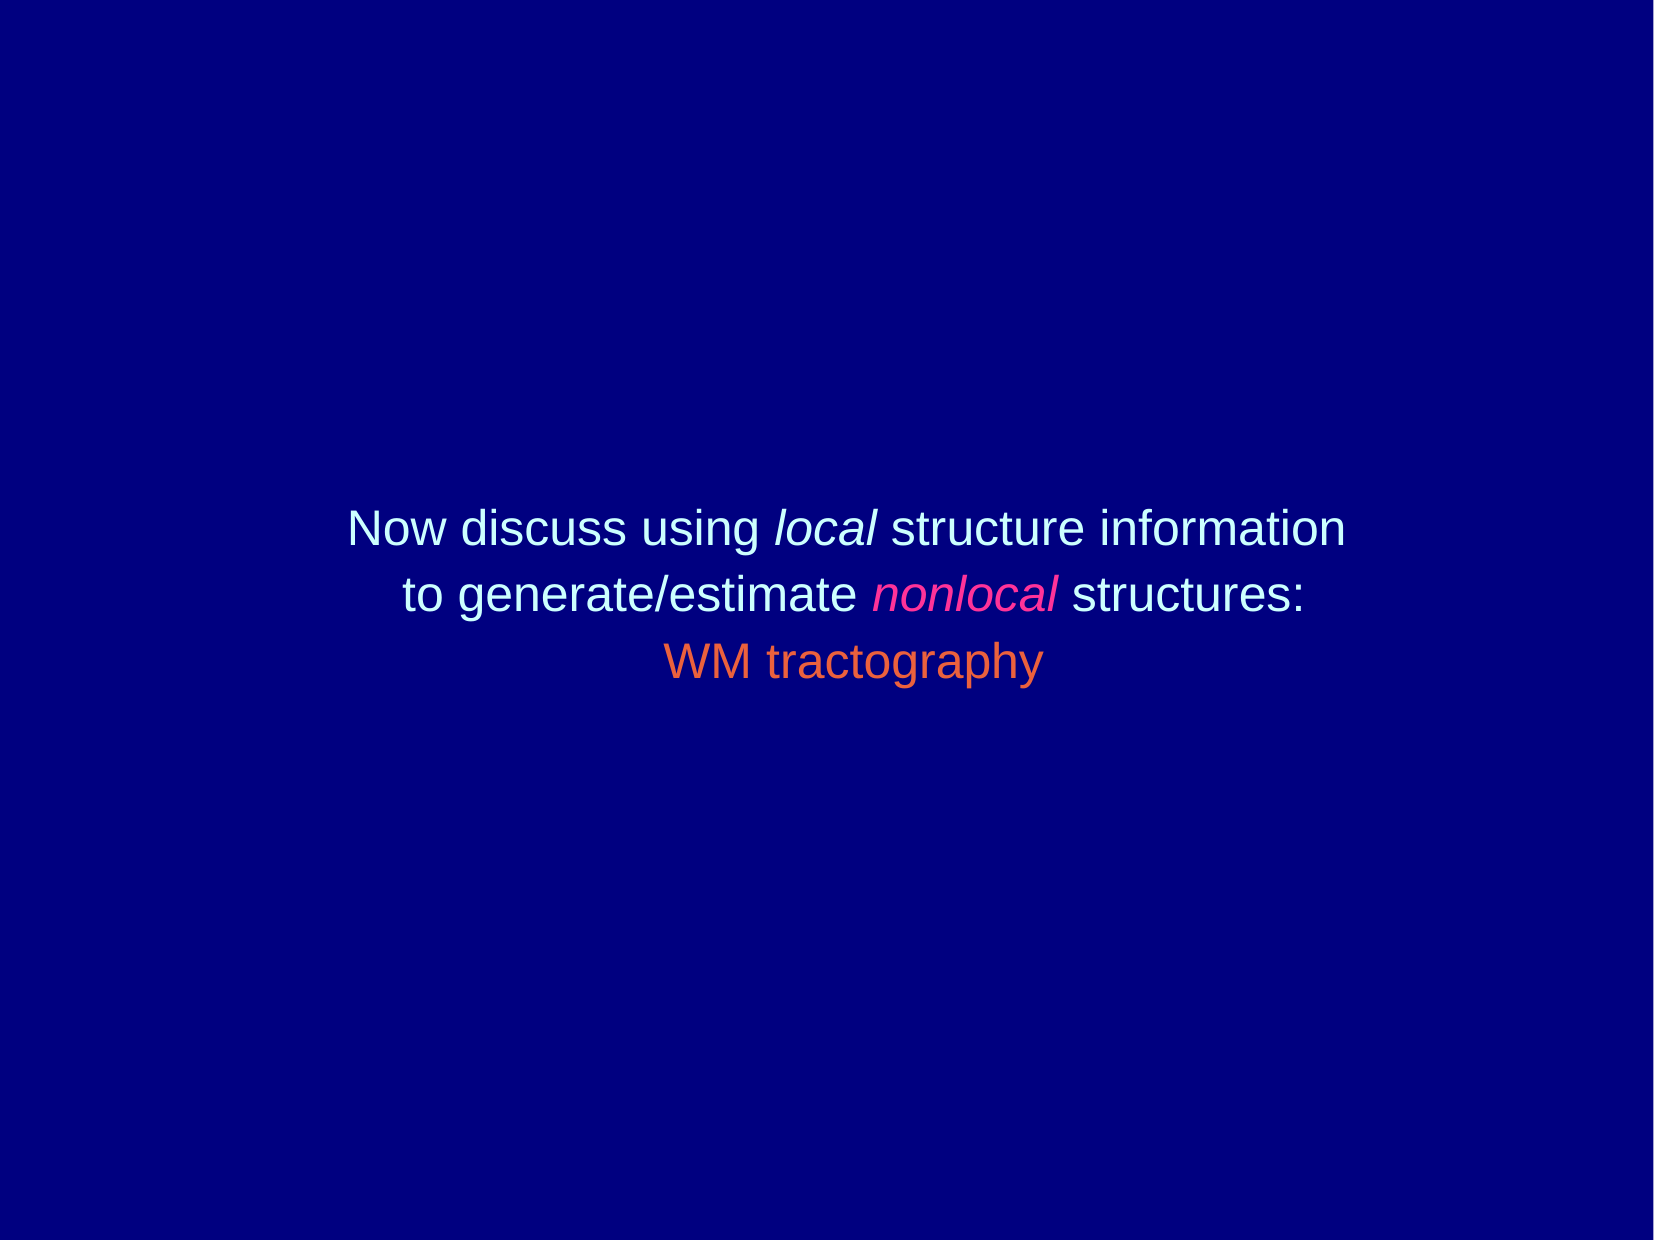

Now discuss using local structure information
to generate/estimate nonlocal structures:
WM tractography